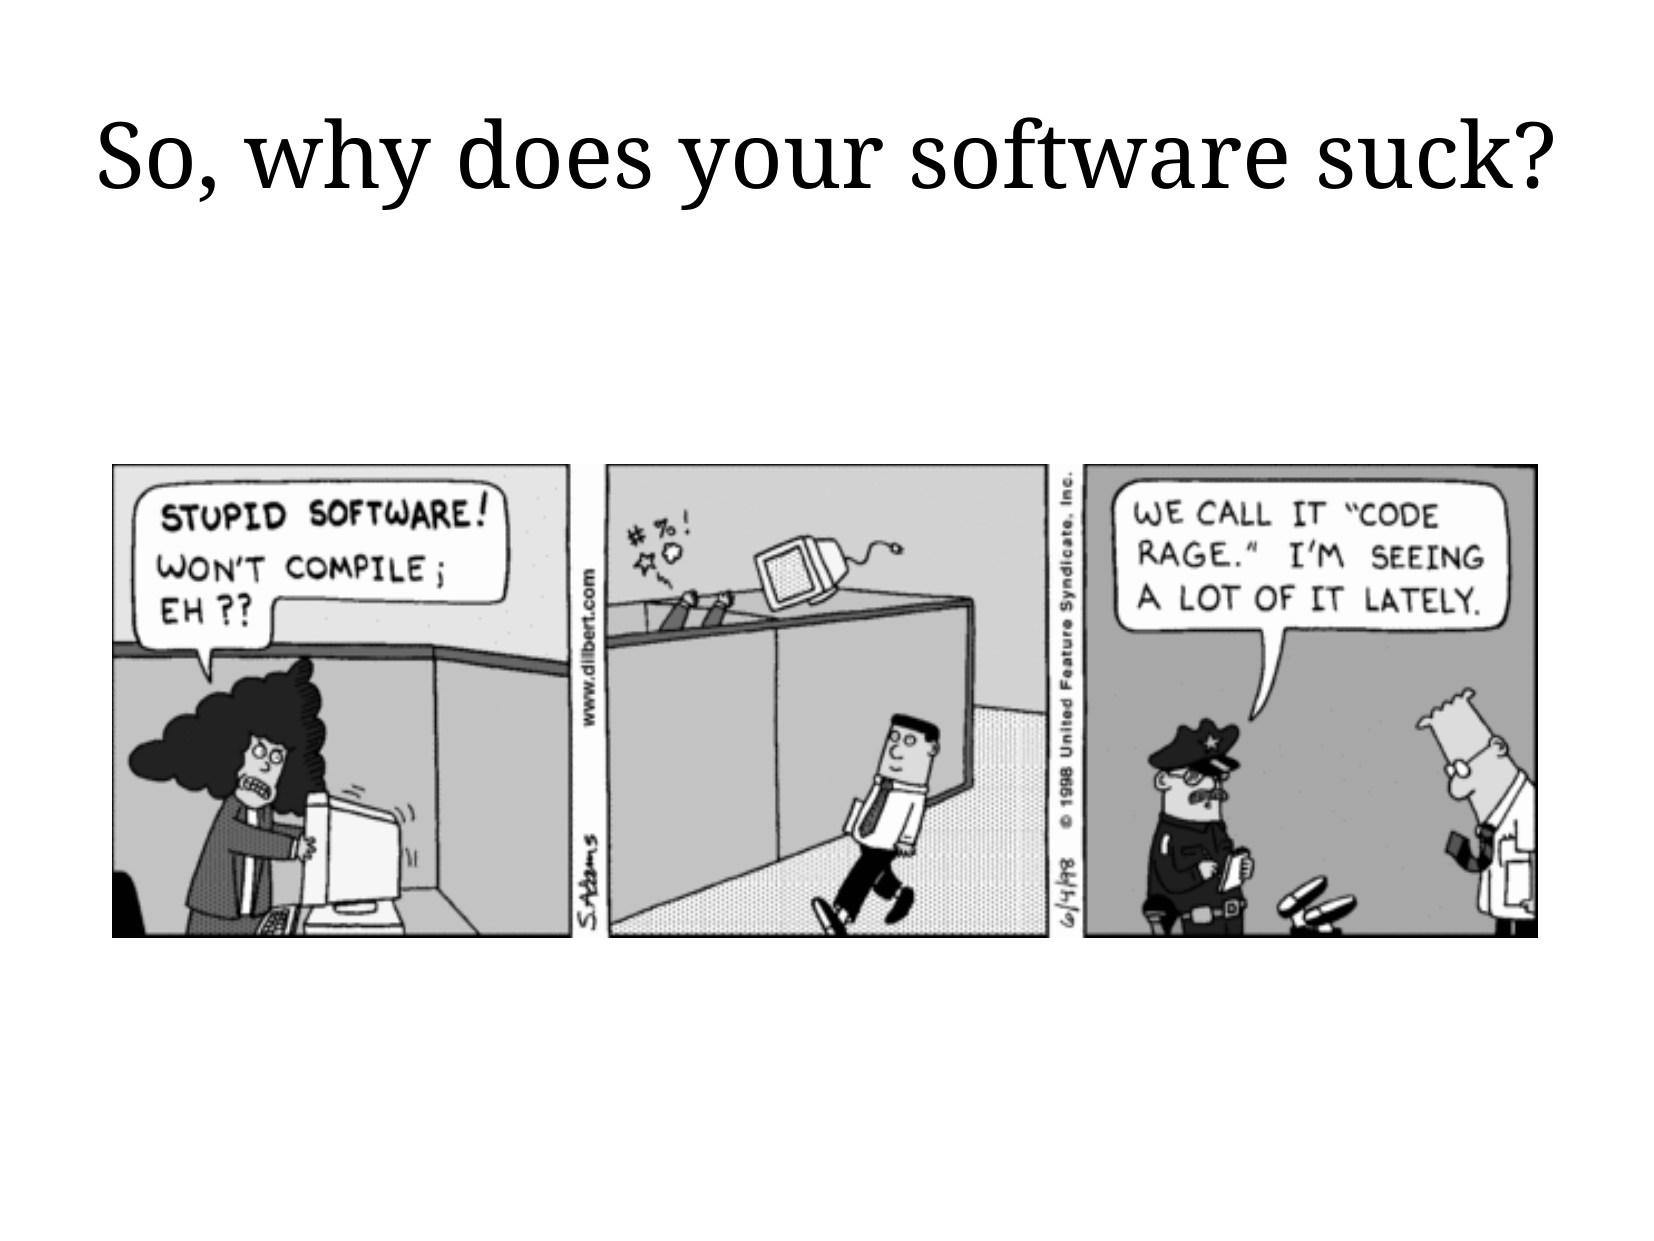

# So, why does your software suck?